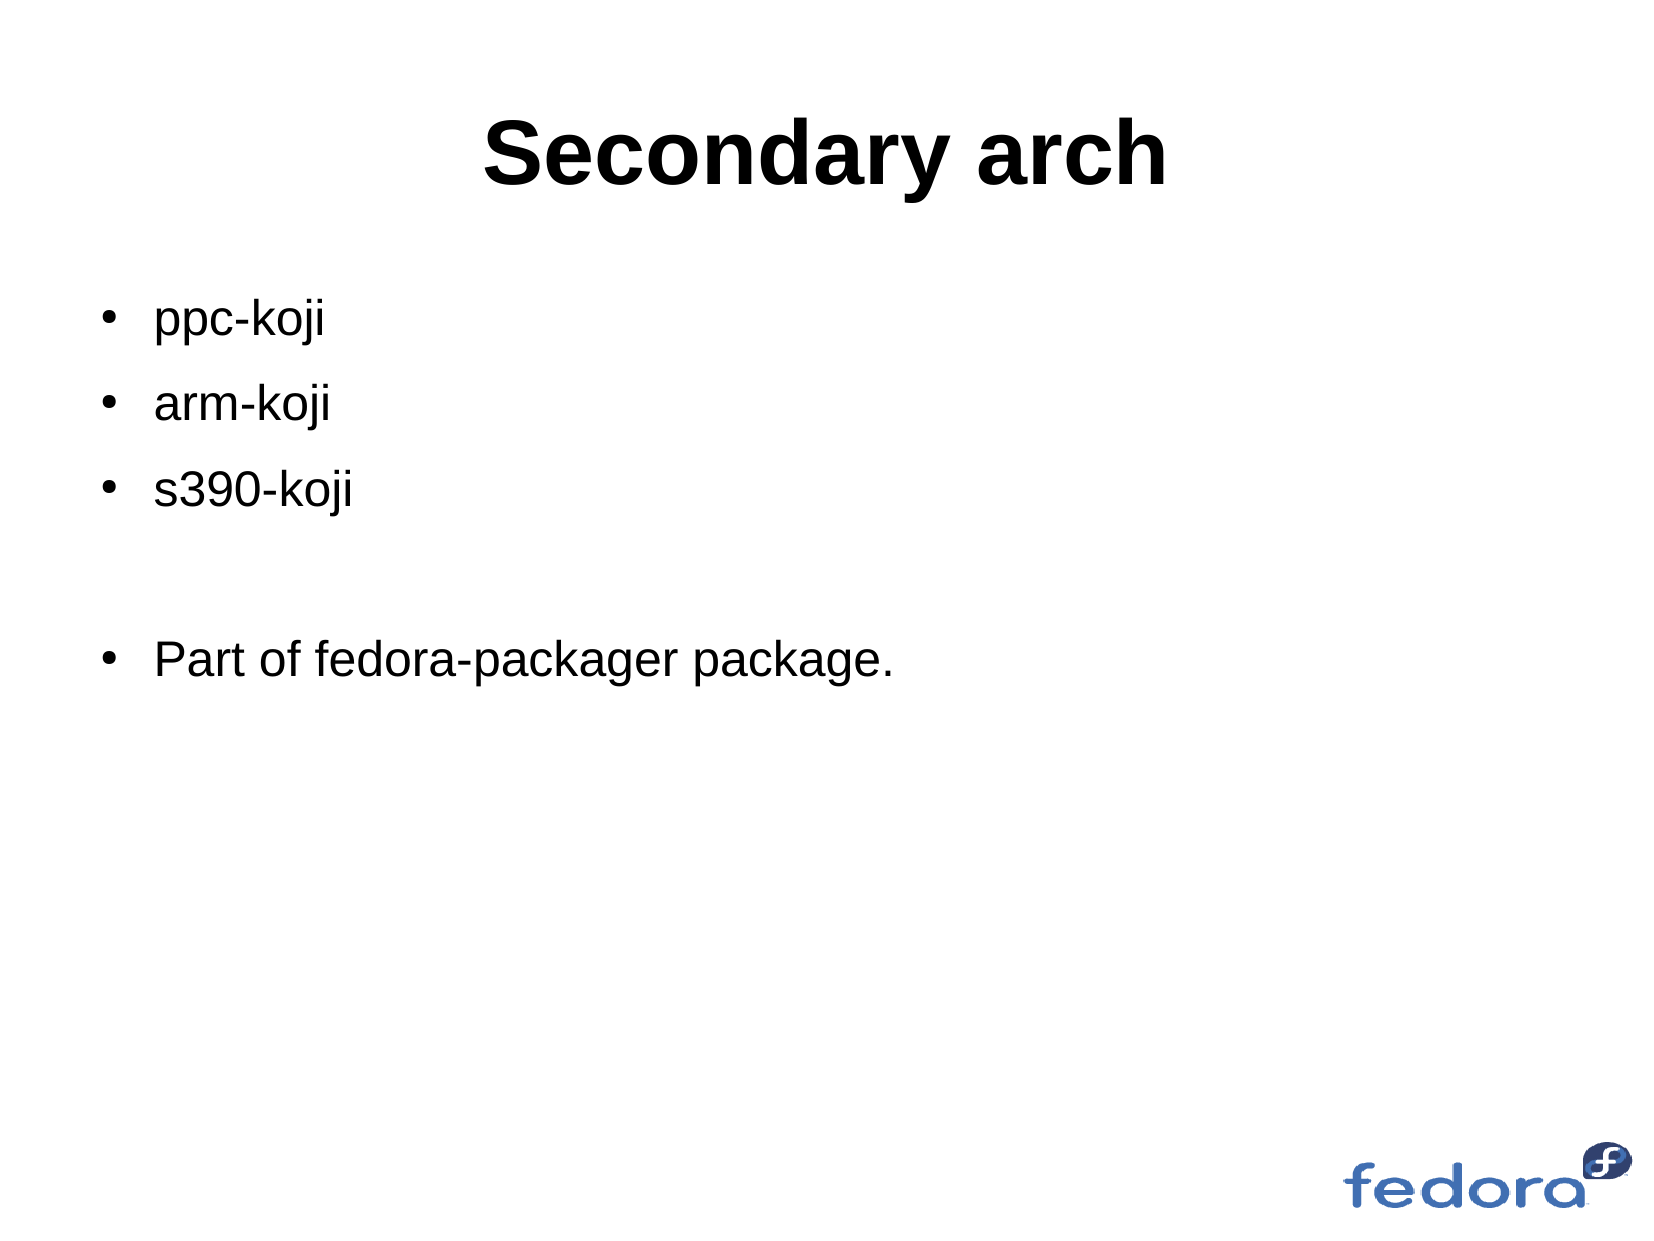

# Secondary arch
ppc-koji
arm-koji
s390-koji
Part of fedora-packager package.